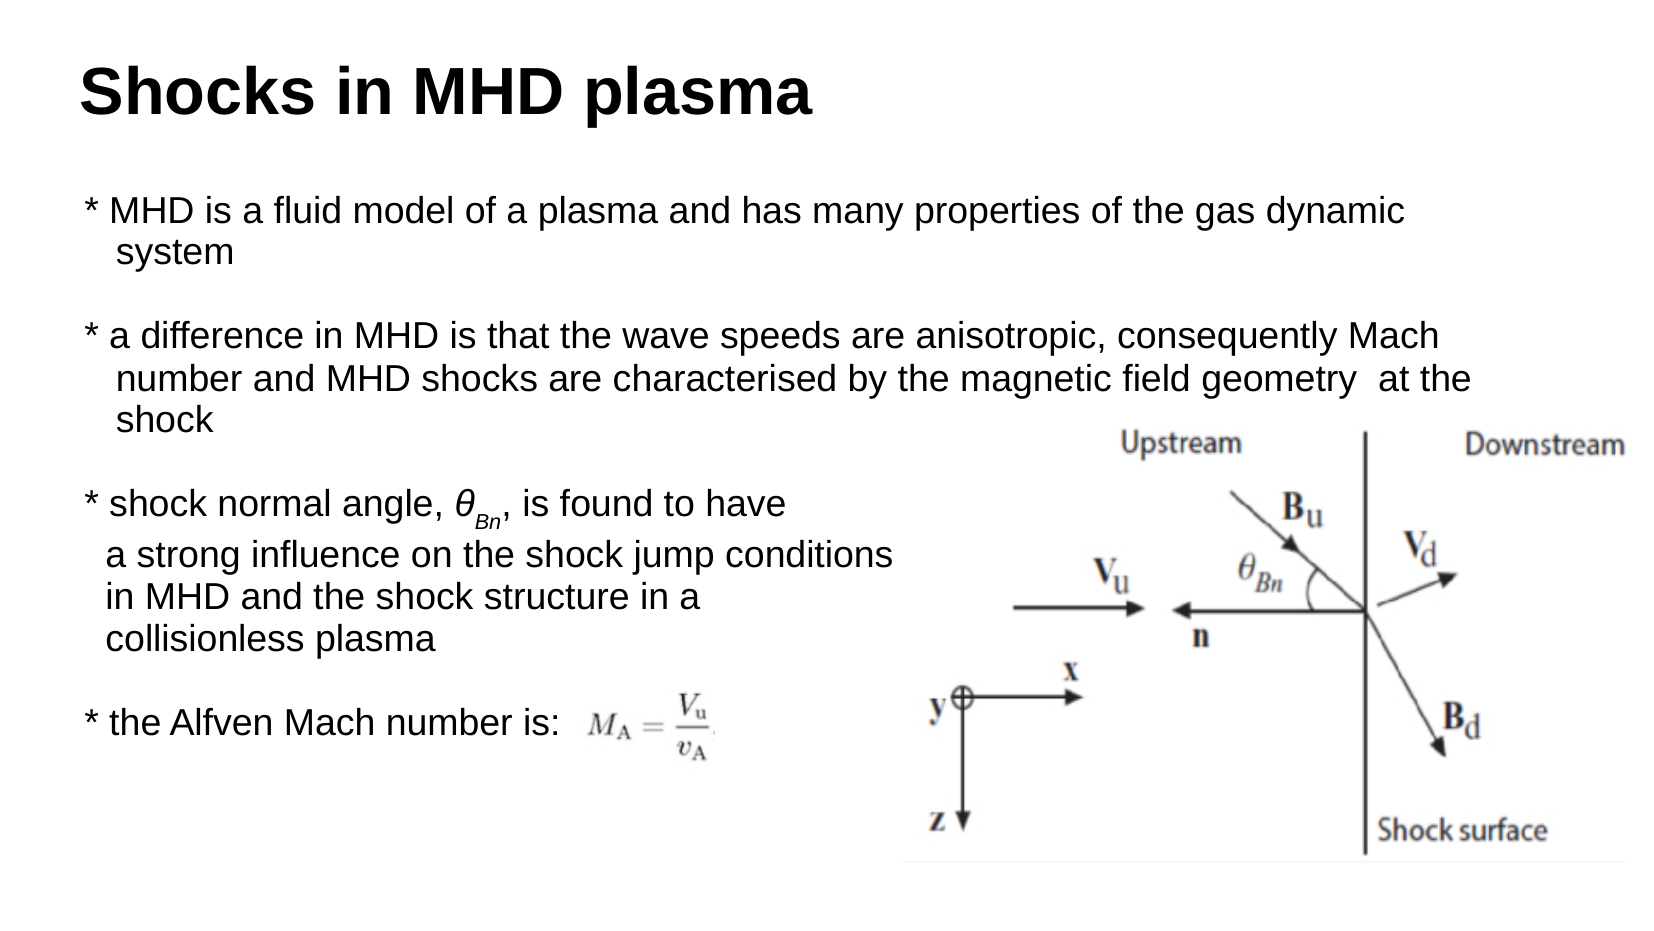

Shocks in MHD plasma
* MHD is a fluid model of a plasma and has many properties of the gas dynamic
 system
* a difference in MHD is that the wave speeds are anisotropic, consequently Mach
 number and MHD shocks are characterised by the magnetic field geometry at the
 shock
* shock normal angle, θBn, is found to have
 a strong influence on the shock jump conditions
 in MHD and the shock structure in a
 collisionless plasma
* the Alfven Mach number is: